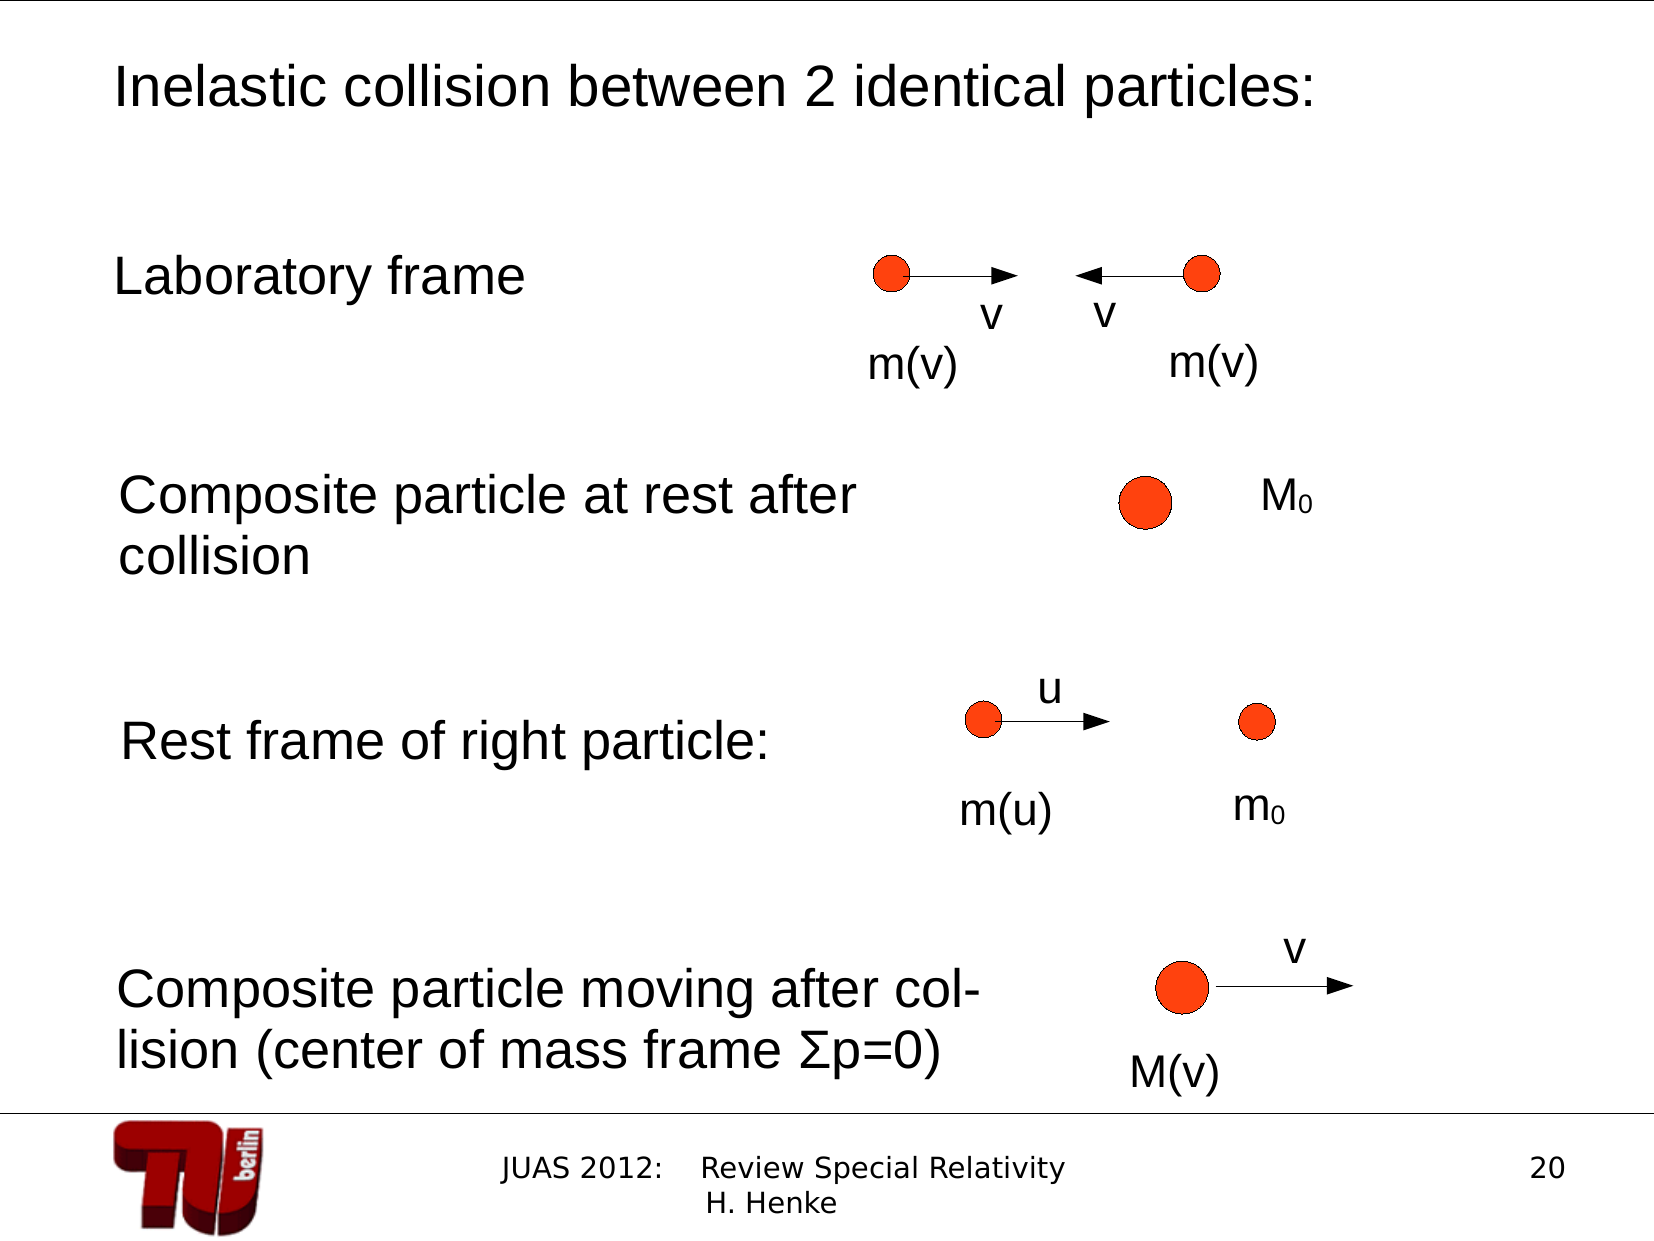

Inelastic collision between 2 identical particles:
Laboratory frame
v
v
m(v)
m(v)
Composite particle at rest after collision
M0
u
Rest frame of right particle:
m0
m(u)
v
Composite particle moving after col-lision (center of mass frame Ʃp=0)
M(v)
20